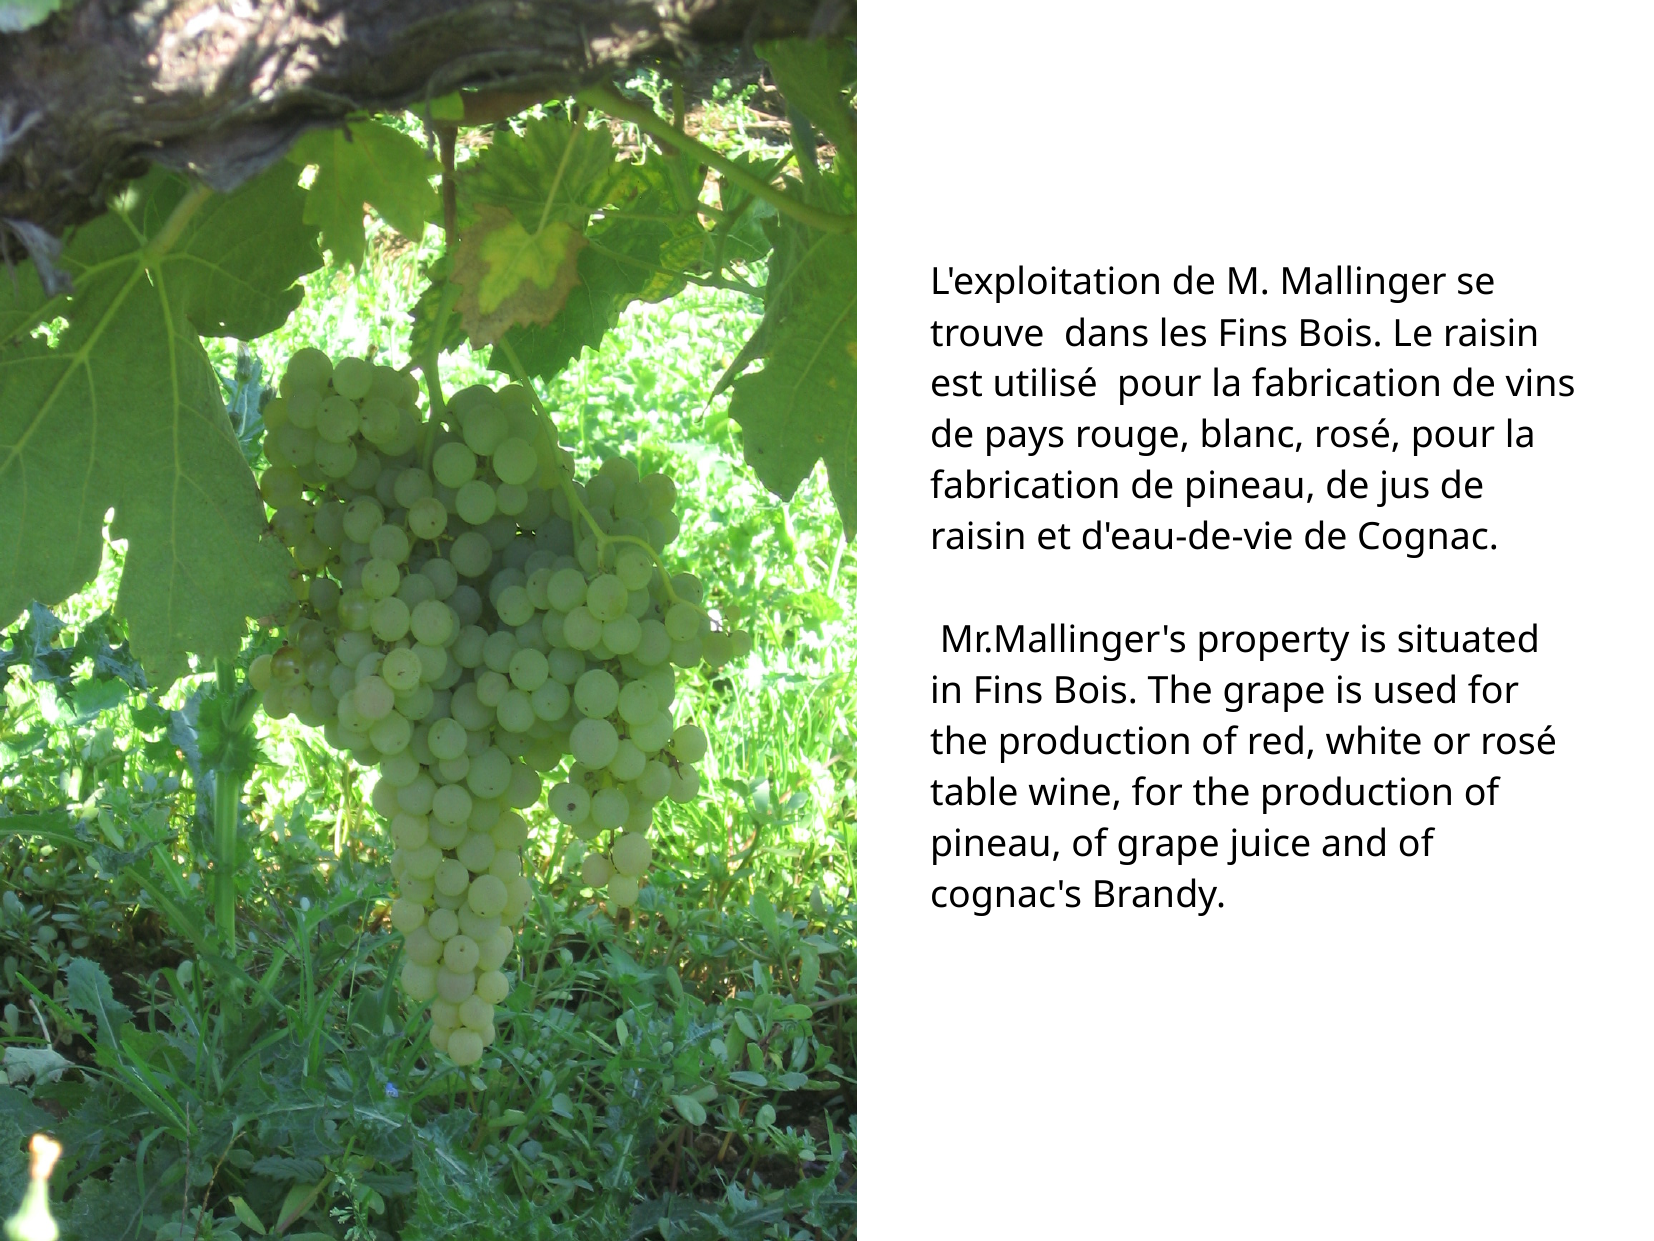

L'exploitation de M. Mallinger se trouve dans les Fins Bois. Le raisin est utilisé pour la fabrication de vins de pays rouge, blanc, rosé, pour la fabrication de pineau, de jus de raisin et d'eau-de-vie de Cognac.
 Mr.Mallinger's property is situated in Fins Bois. The grape is used for the production of red, white or rosé table wine, for the production of pineau, of grape juice and of cognac's Brandy.